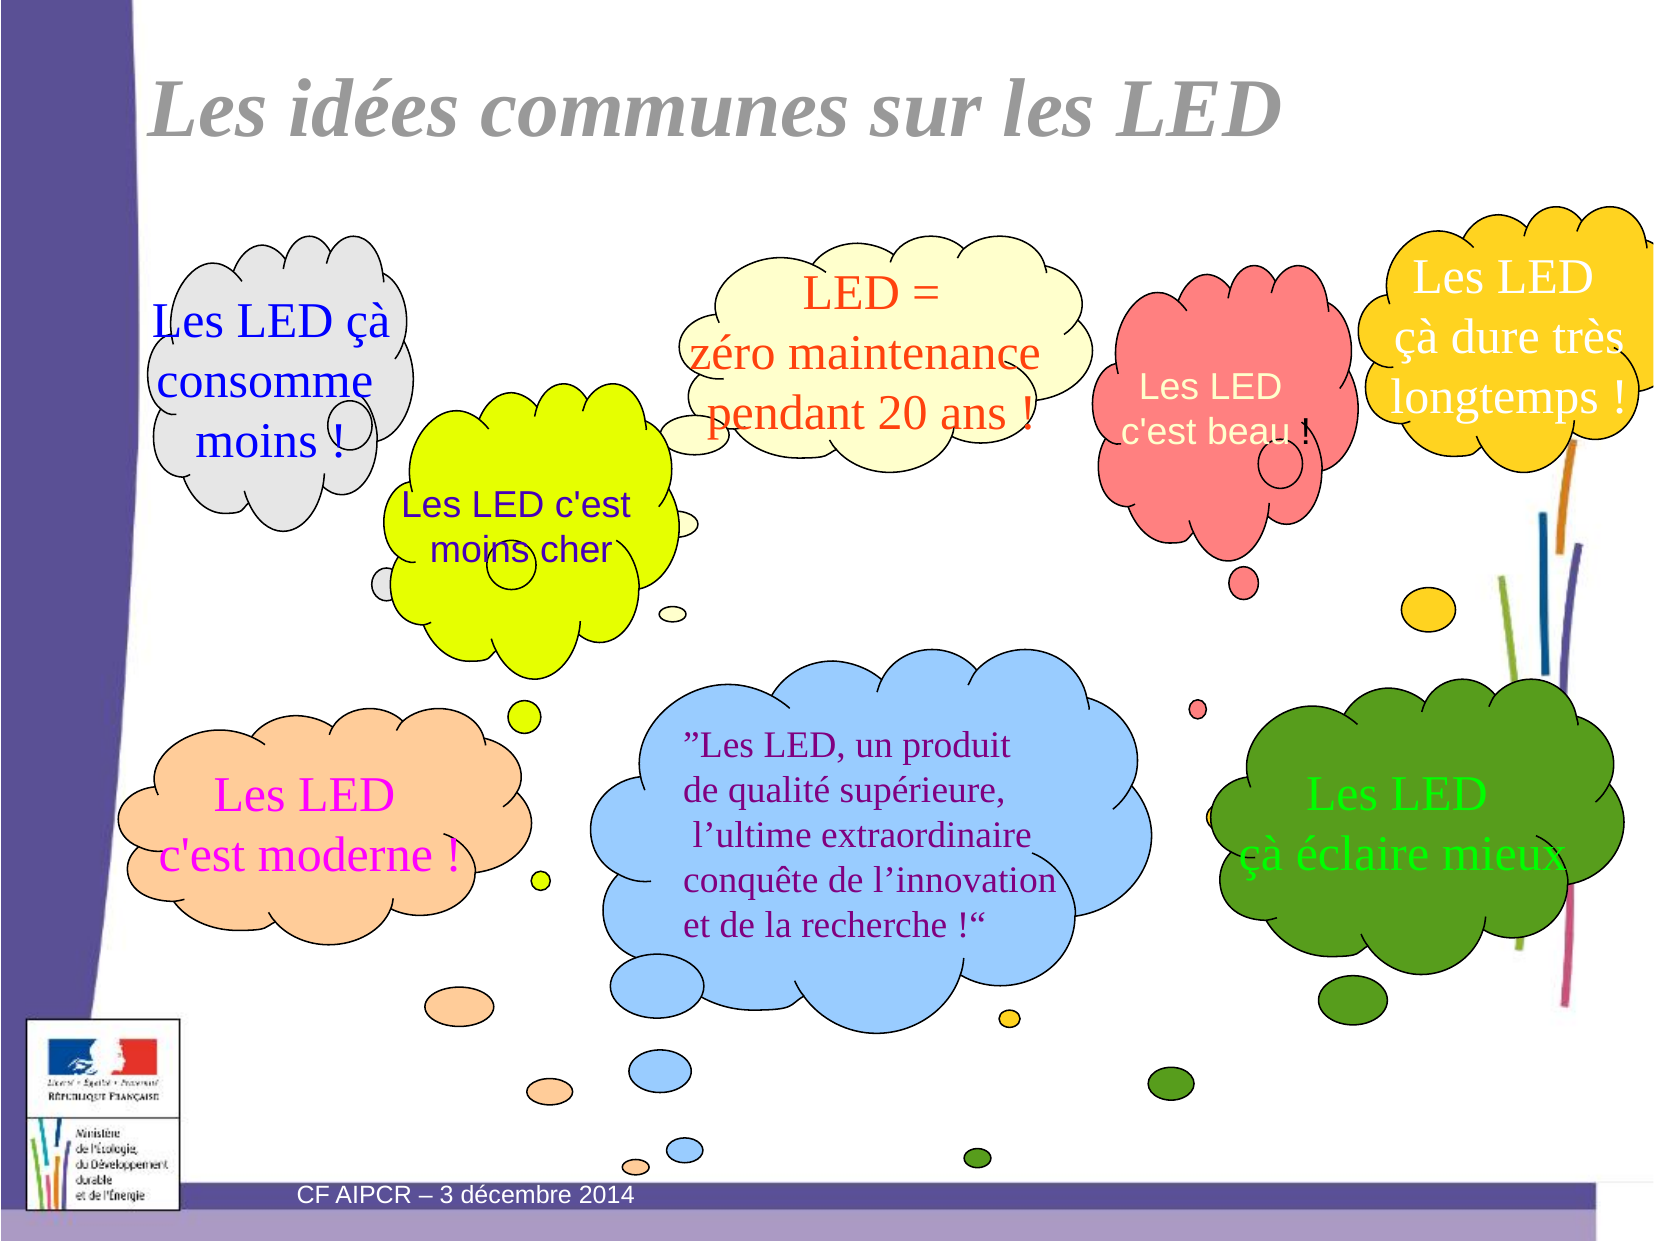

Les idées communes sur les LED
Les LED
çà dure très
longtemps !
 Les LED çà
consomme
moins !
LED =
zéro maintenance
pendant 20 ans !
Les LED
c'est beau !
Les LED c'est
moins cher
”Les LED, un produit
de qualité supérieure,
 l’ultime extraordinaire
conquête de l’innovation
et de la recherche !“
Les LED
çà éclaire mieux
Les LED
c'est moderne !
CF AIPCR – 3 décembre 2014